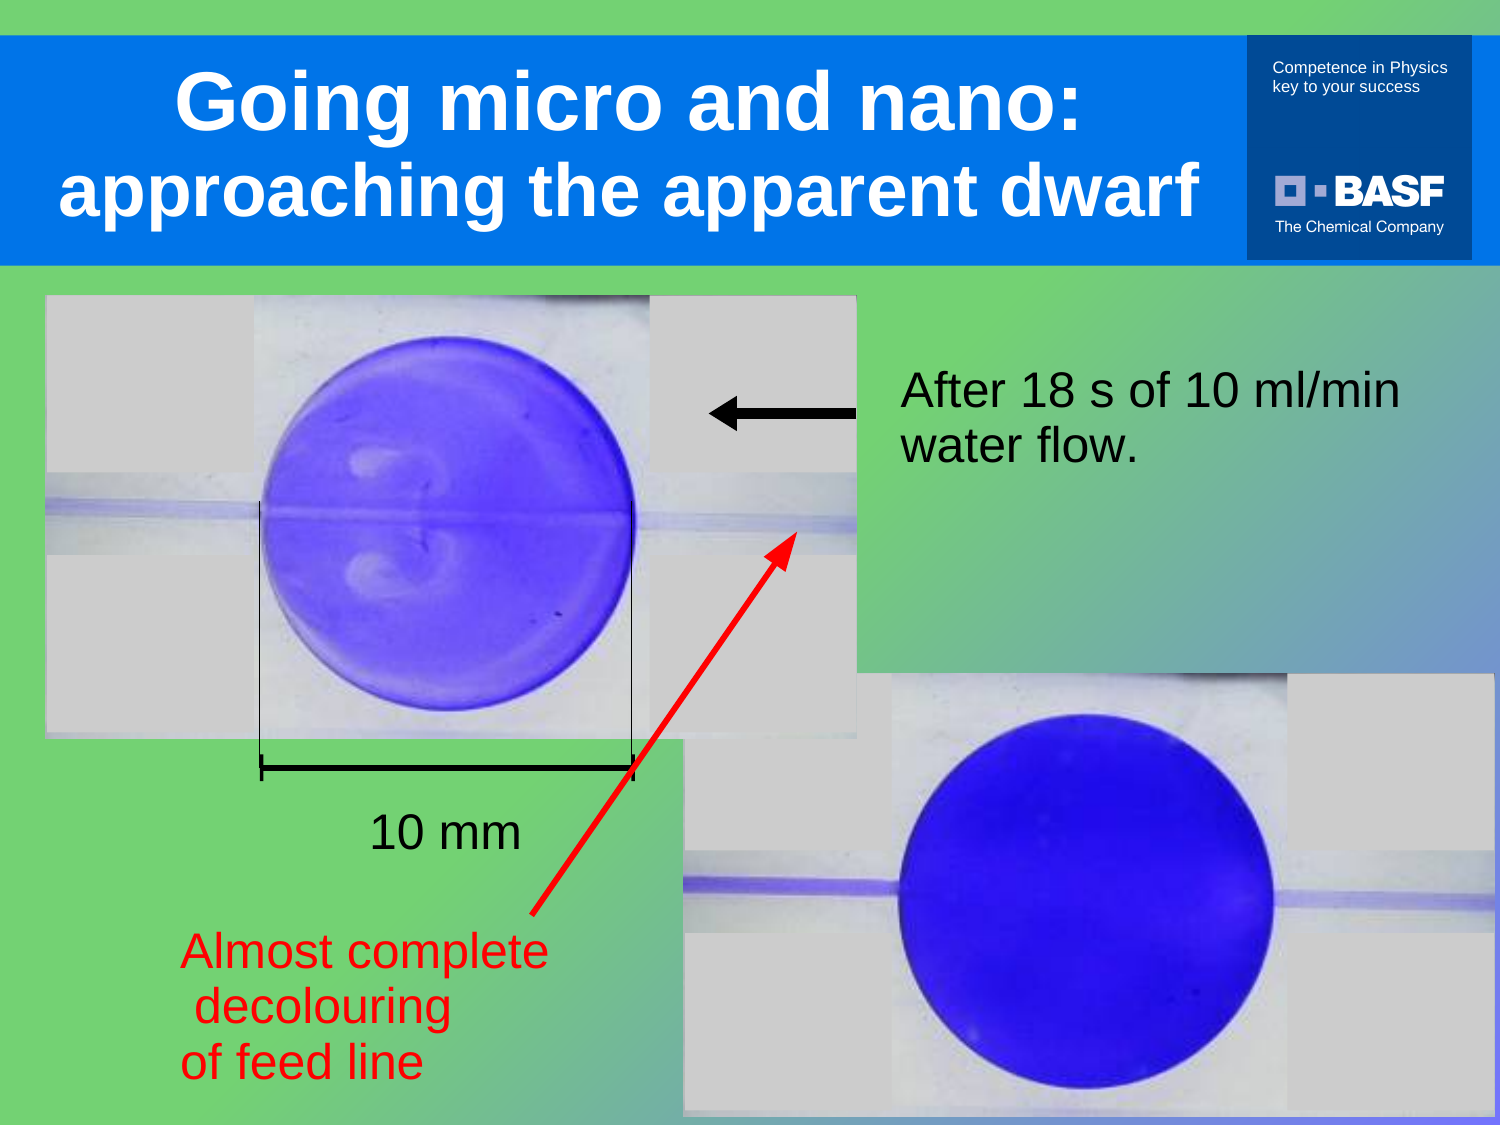

# Going micro and nano: approaching the apparent dwarf
After 18 s of 10 ml/min
water flow.
10 mm
Almost complete
 decolouring
of feed line